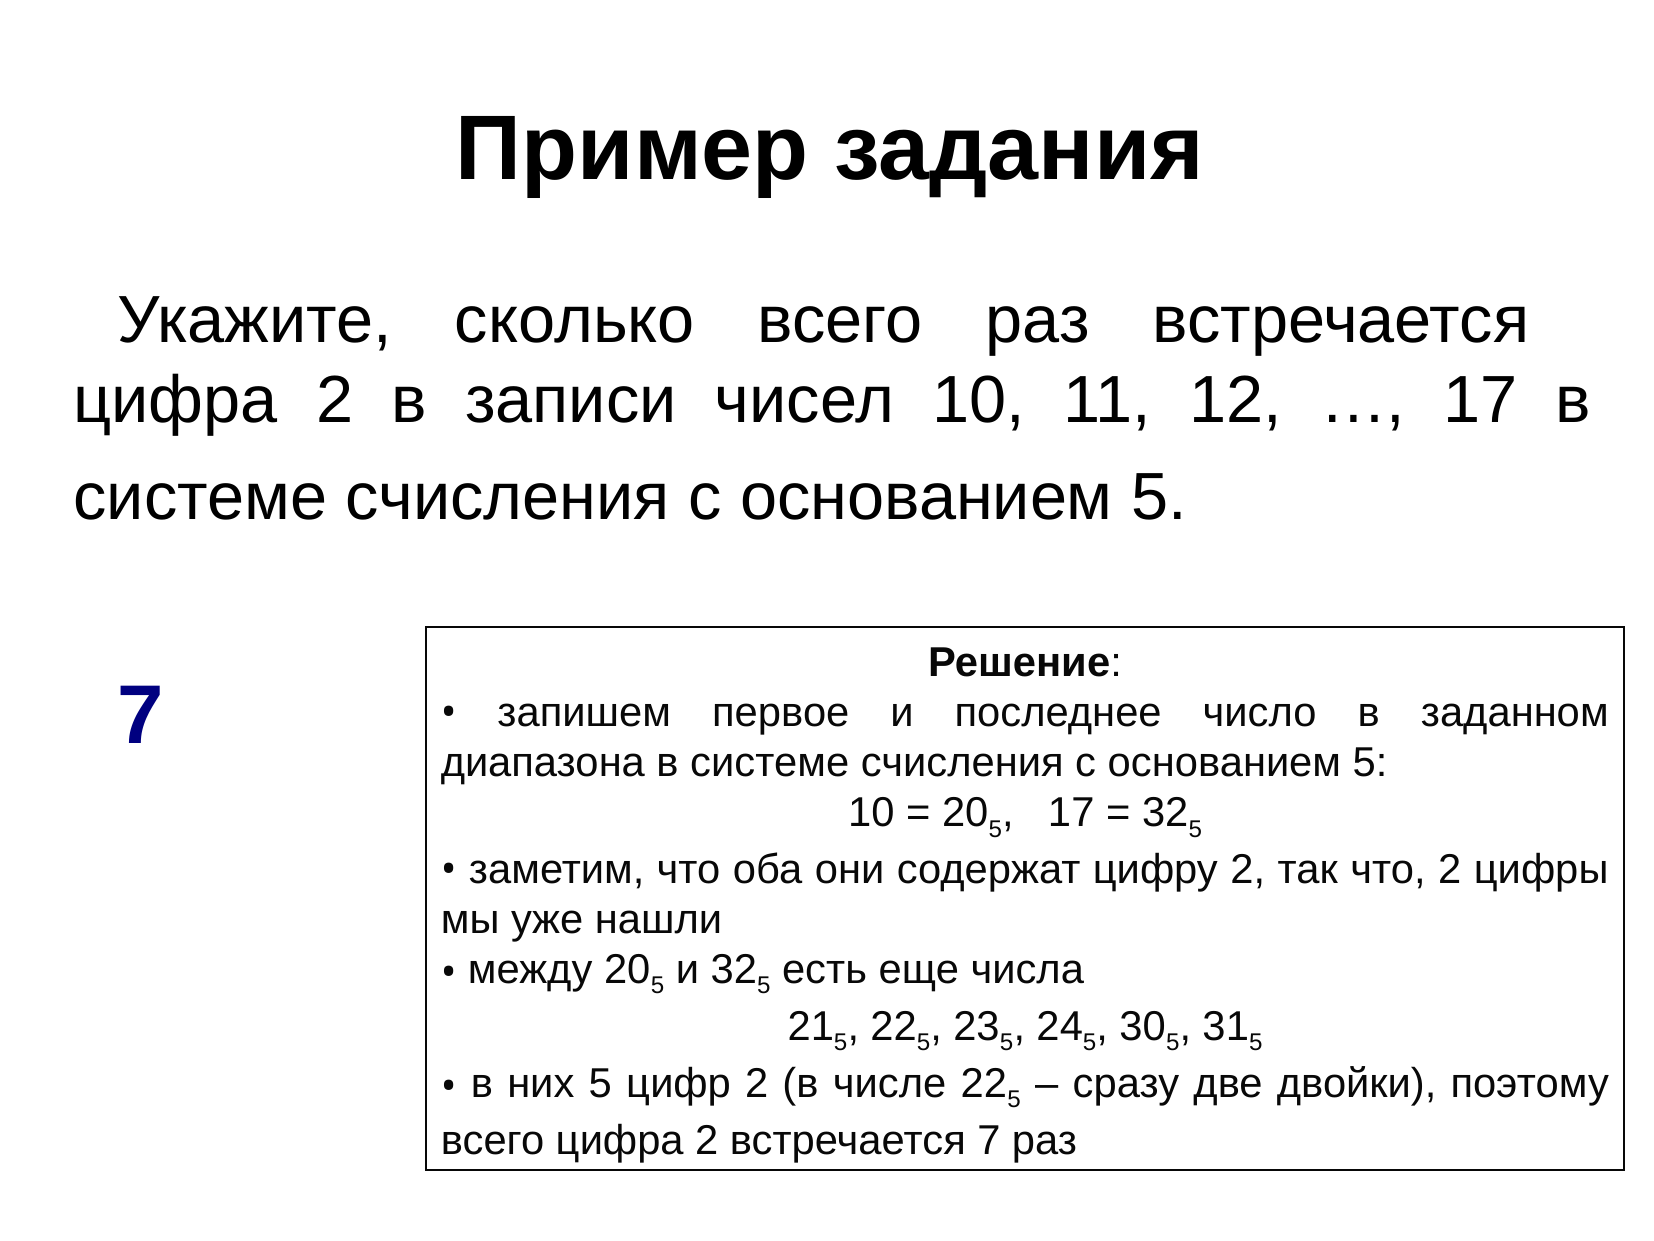

# Пример задания
Укажите, сколько всего раз встречается цифра 2 в записи чисел 10, 11, 12, …, 17 в системе счисления с основанием 5.
7
Решение:
 запишем первое и последнее число в заданном диапазона в системе счисления с основанием 5:
10 = 205, 17 = 325
 заметим, что оба они содержат цифру 2, так что, 2 цифры мы уже нашли
 между 205 и 325 есть еще числа
215, 225, 235, 245, 305, 315
 в них 5 цифр 2 (в числе 225 – сразу две двойки), поэтому всего цифра 2 встречается 7 раз